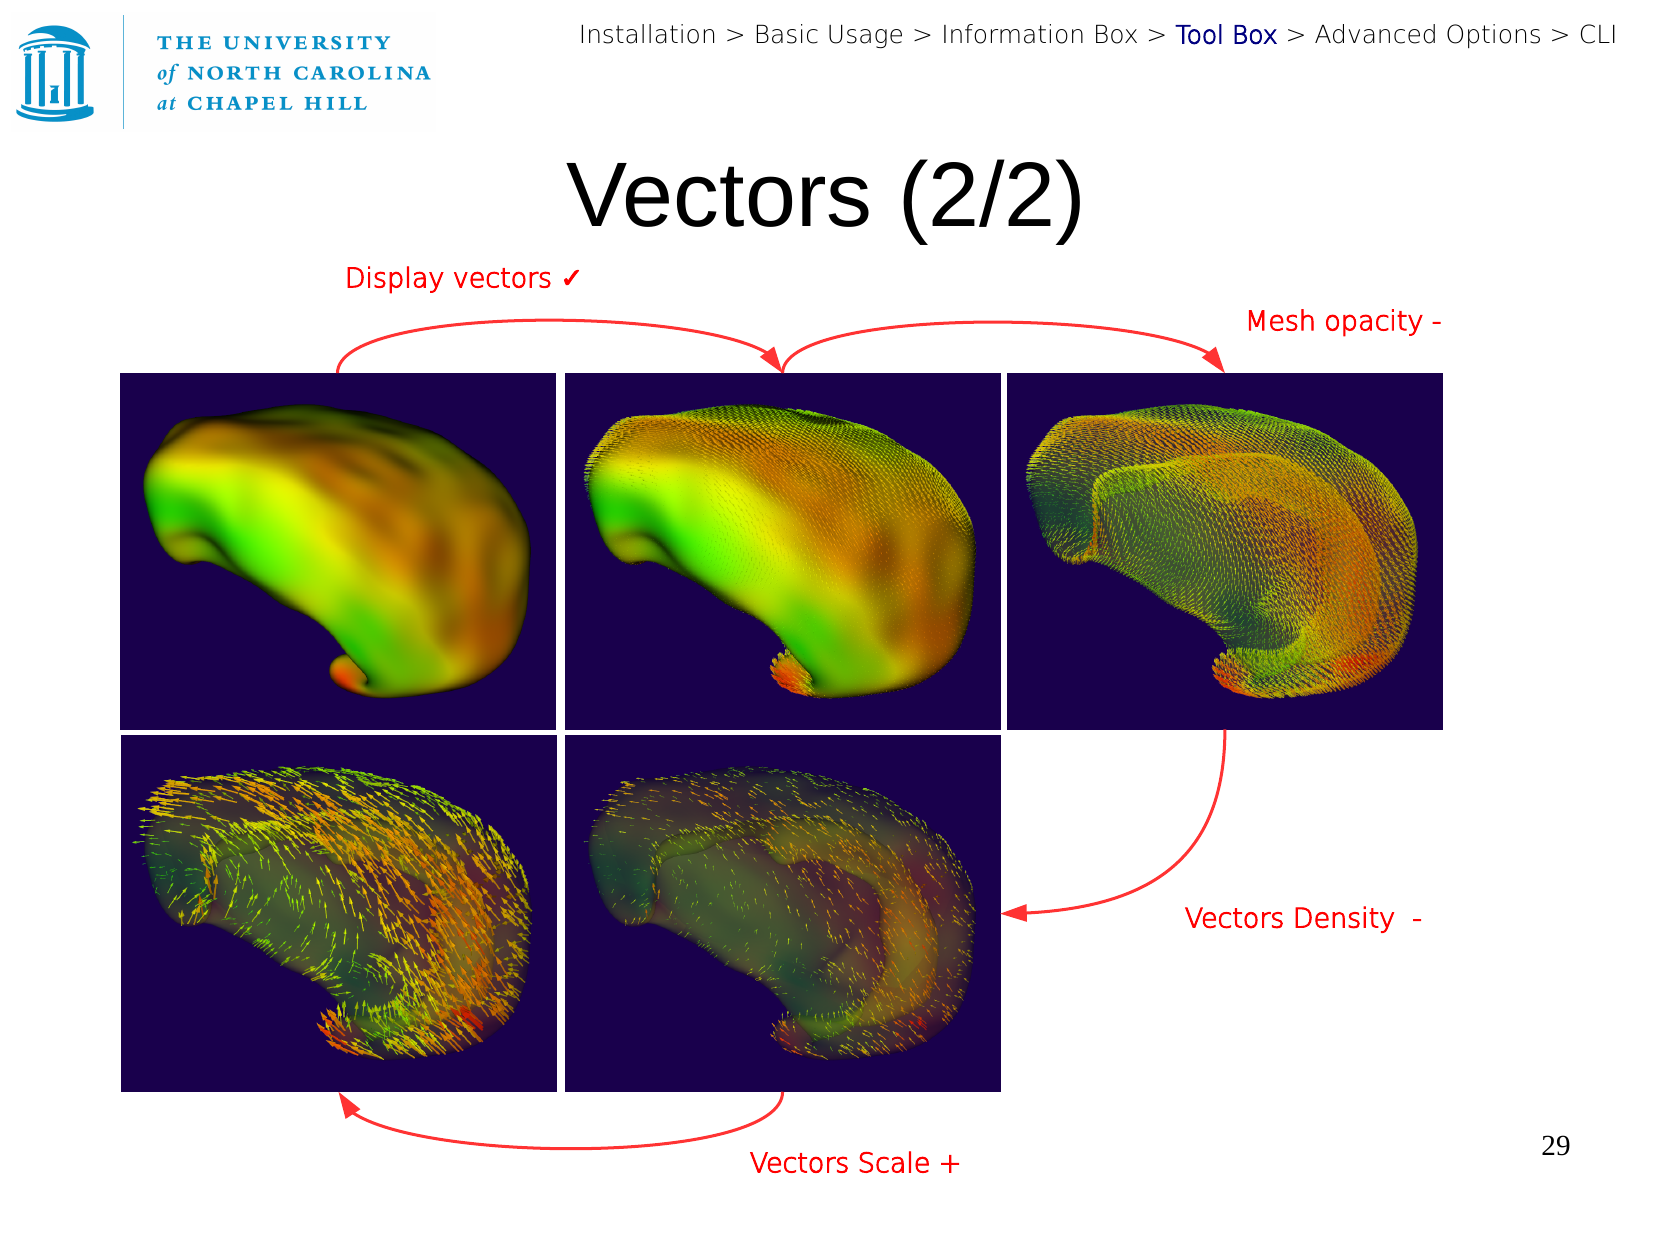

Installation > Basic Usage > Information Box > Tool Box > Advanced Options > CLI
# Vectors (2/2)
Display vectors ✓
Mesh opacity -
Vectors Density -
29
Vectors Scale +